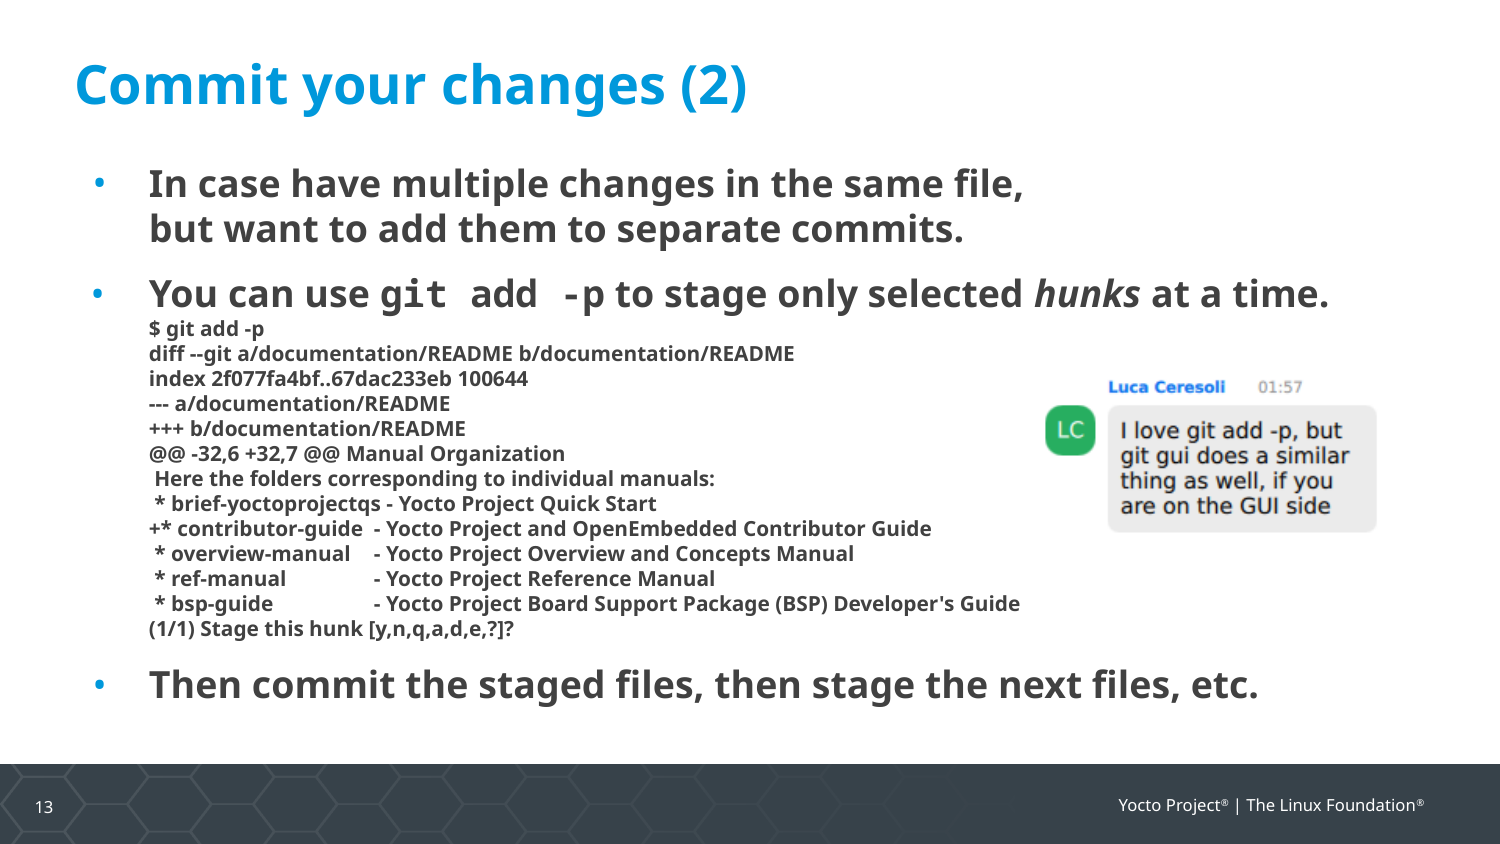

# Commit your changes (2)
In case have multiple changes in the same file,
but want to add them to separate commits.
You can use git add -p to stage only selected hunks at a time.
$ git add -p
diff --git a/documentation/README b/documentation/README
index 2f077fa4bf..67dac233eb 100644
--- a/documentation/README
+++ b/documentation/README
@@ -32,6 +32,7 @@ Manual Organization
 Here the folders corresponding to individual manuals:
 * brief-yoctoprojectqs - Yocto Project Quick Start
+* contributor-guide	- Yocto Project and OpenEmbedded Contributor Guide
 * overview-manual 	- Yocto Project Overview and Concepts Manual
 * ref-manual 	- Yocto Project Reference Manual
 * bsp-guide 	- Yocto Project Board Support Package (BSP) Developer's Guide
(1/1) Stage this hunk [y,n,q,a,d,e,?]?
Then commit the staged files, then stage the next files, etc.